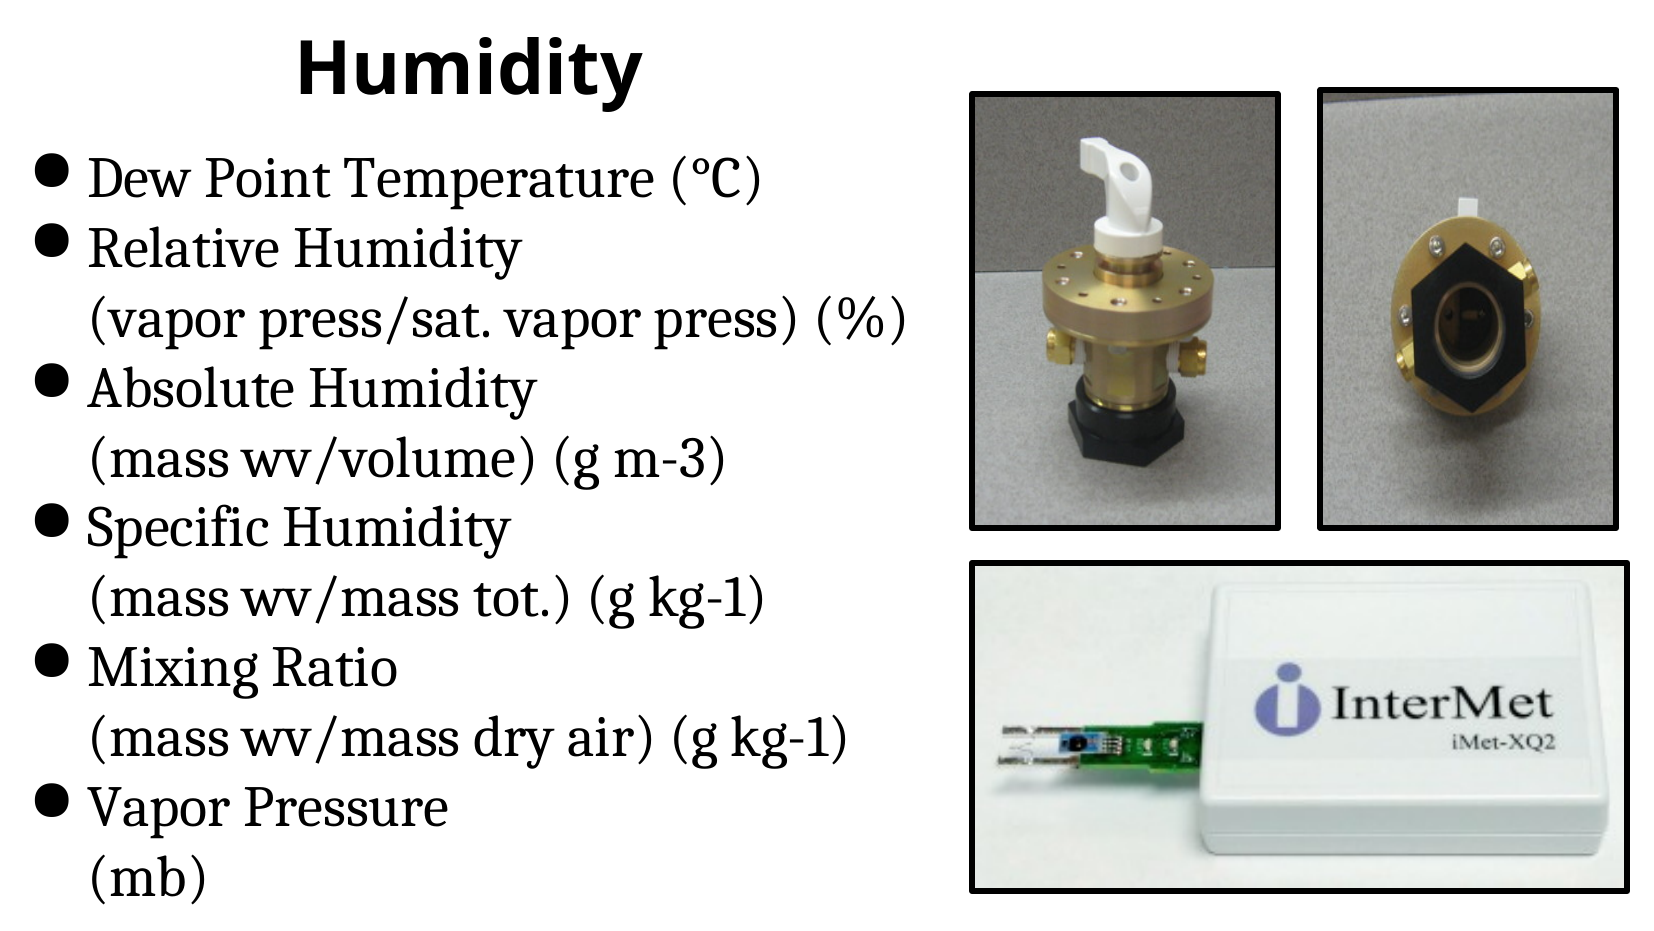

# Humidity
 Dew Point Temperature (°C)
 Relative Humidity
 (vapor press/sat. vapor press) (%)
 Absolute Humidity
 (mass wv/volume) (g m-3)
 Specific Humidity
 (mass wv/mass tot.) (g kg-1)
 Mixing Ratio
 (mass wv/mass dry air) (g kg-1)
 Vapor Pressure
 (mb)